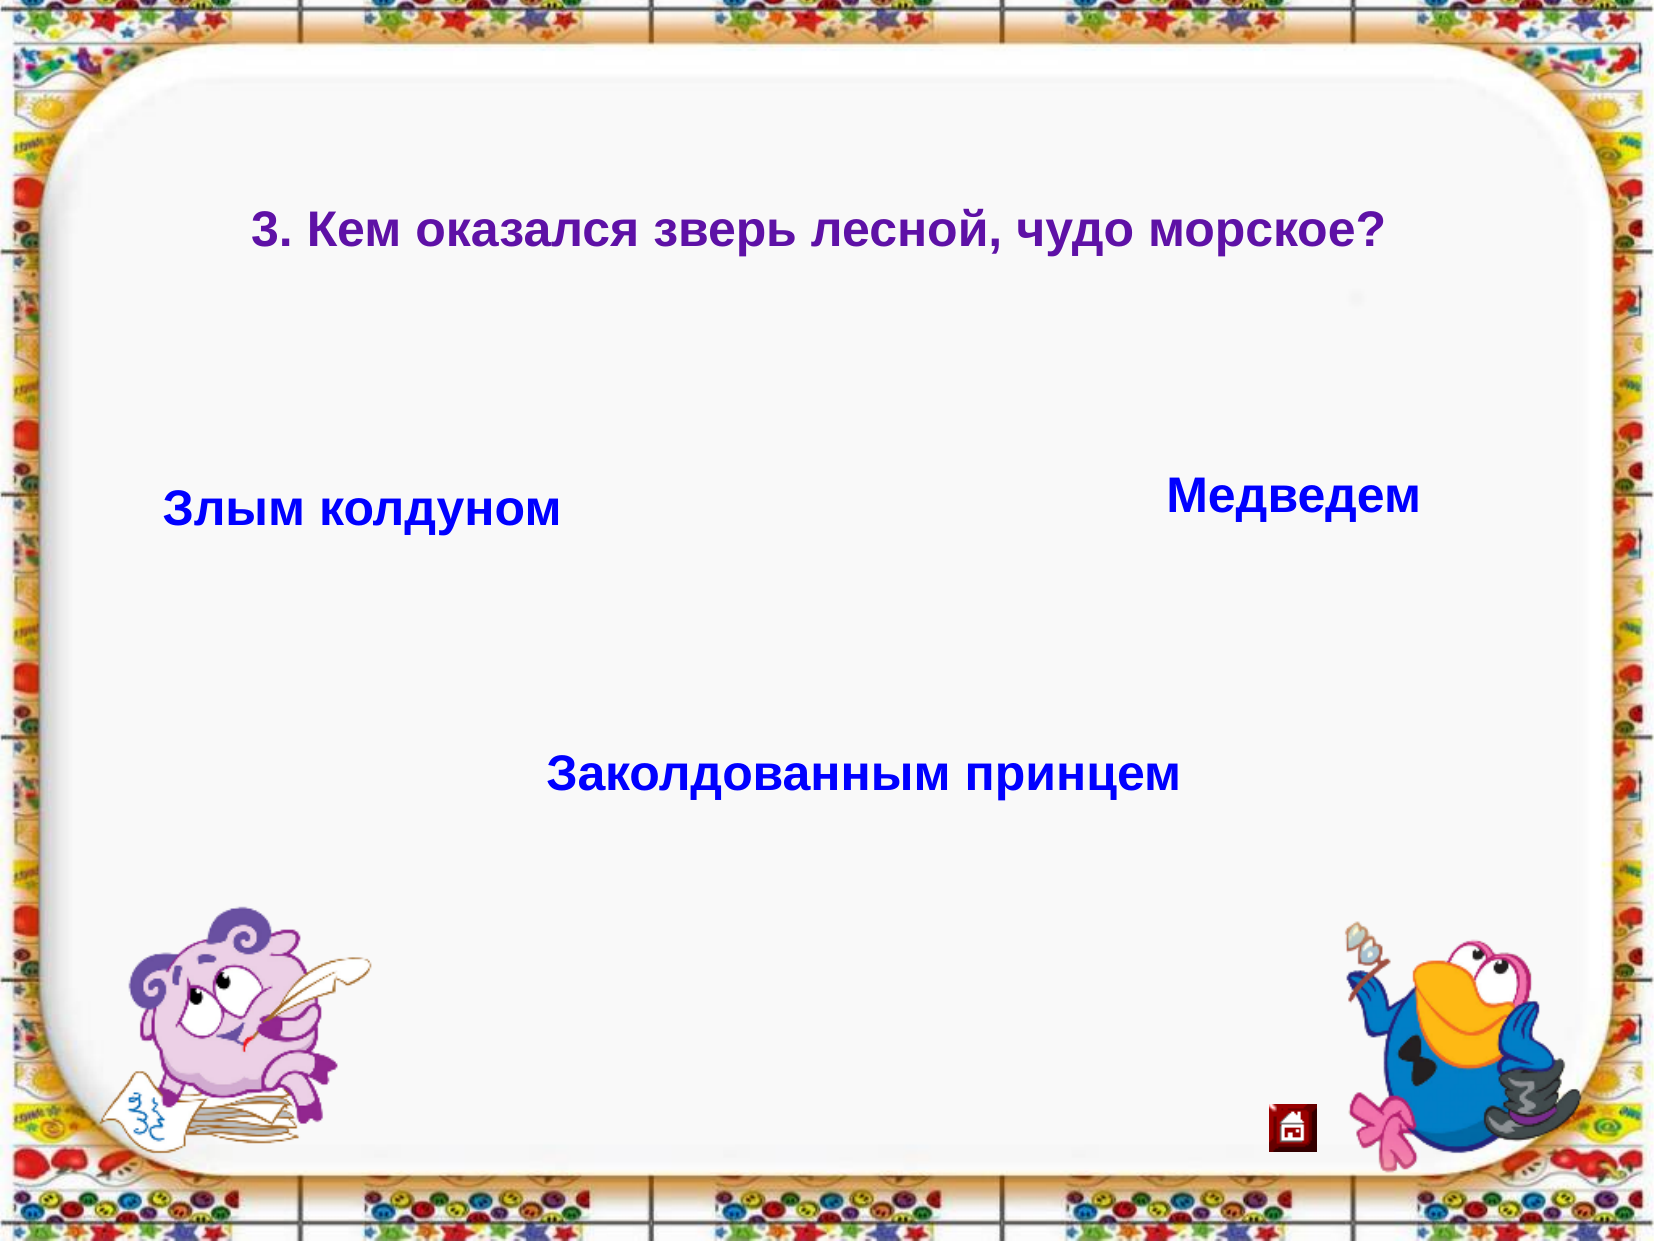

3. Кем оказался зверь лесной, чудо морское?
Медведем
Злым колдуном
Заколдованным принцем